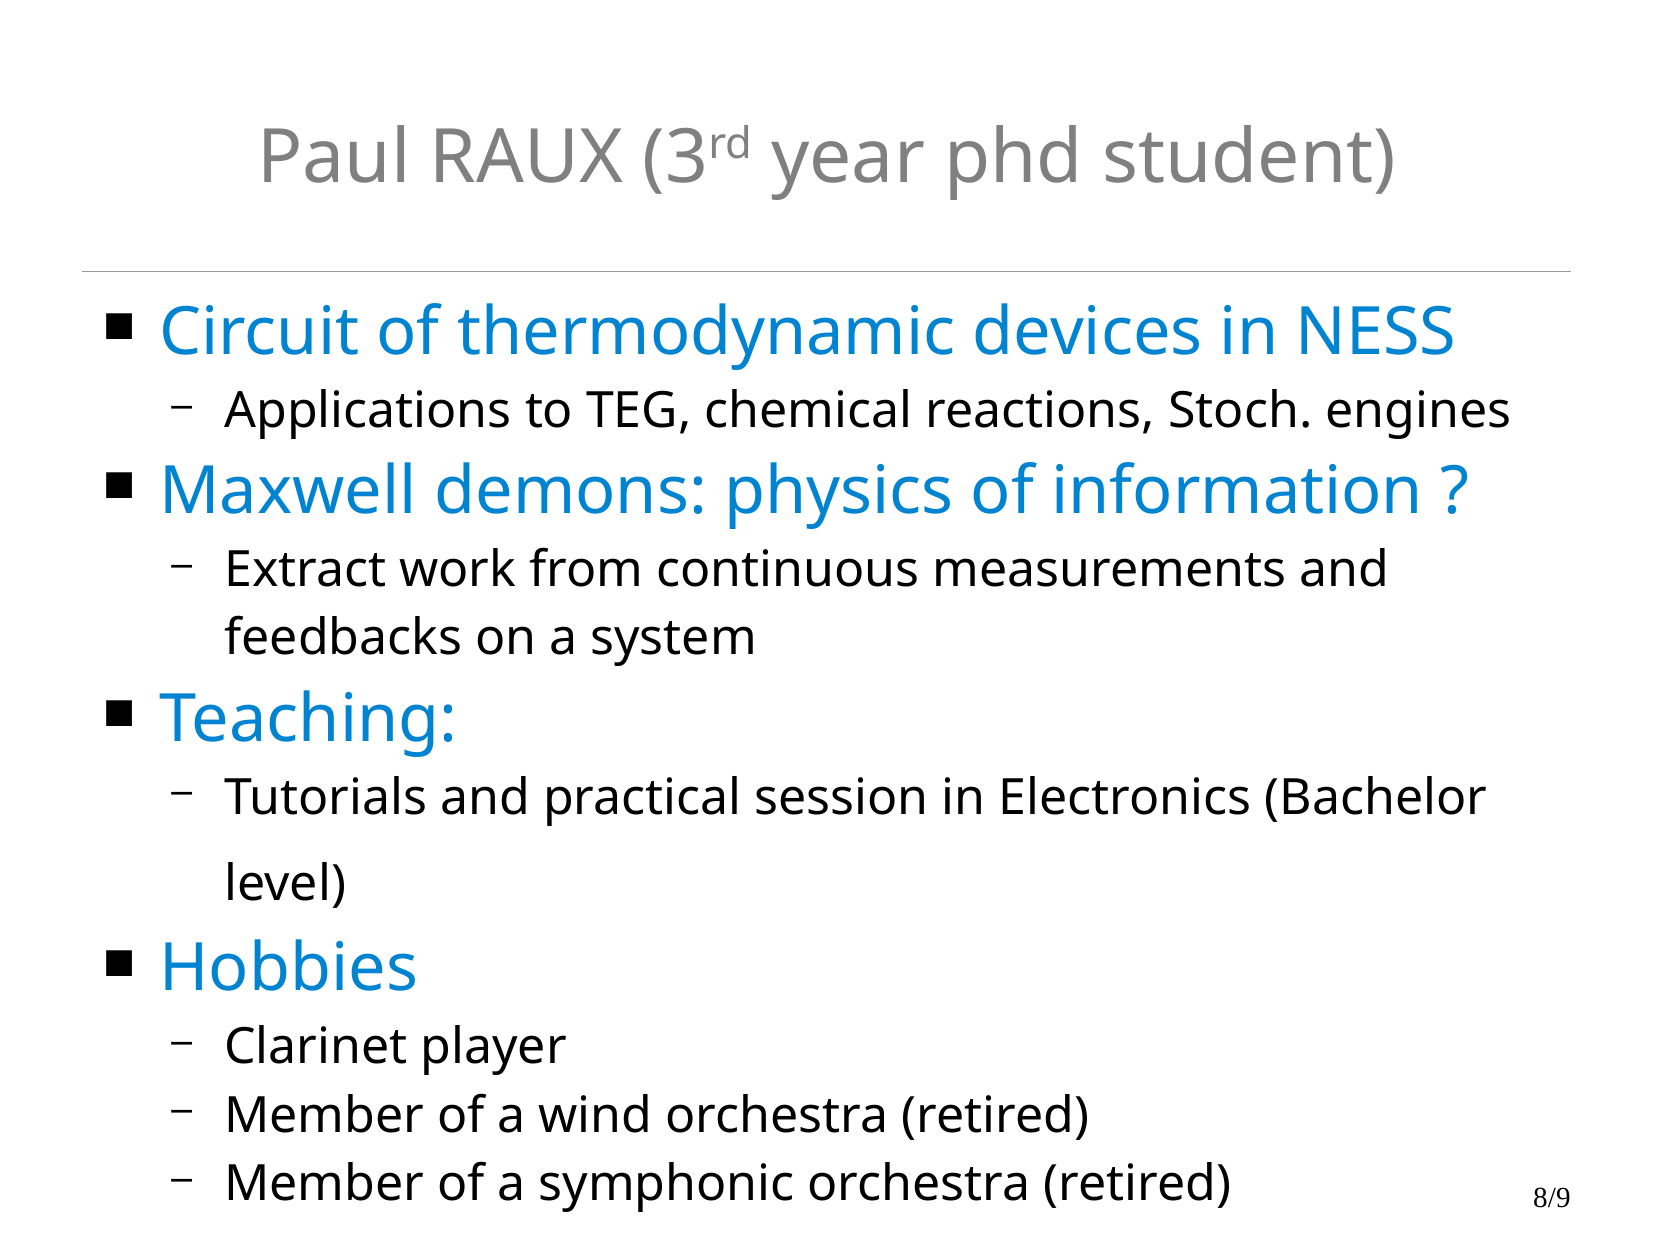

# Paul RAUX (3rd year phd student)
Circuit of thermodynamic devices in NESS
Applications to TEG, chemical reactions, Stoch. engines
Maxwell demons: physics of information ?
Extract work from continuous measurements and feedbacks on a system
Teaching:
Tutorials and practical session in Electronics (Bachelor level)
Hobbies
Clarinet player
Member of a wind orchestra (retired)
Member of a symphonic orchestra (retired)
8